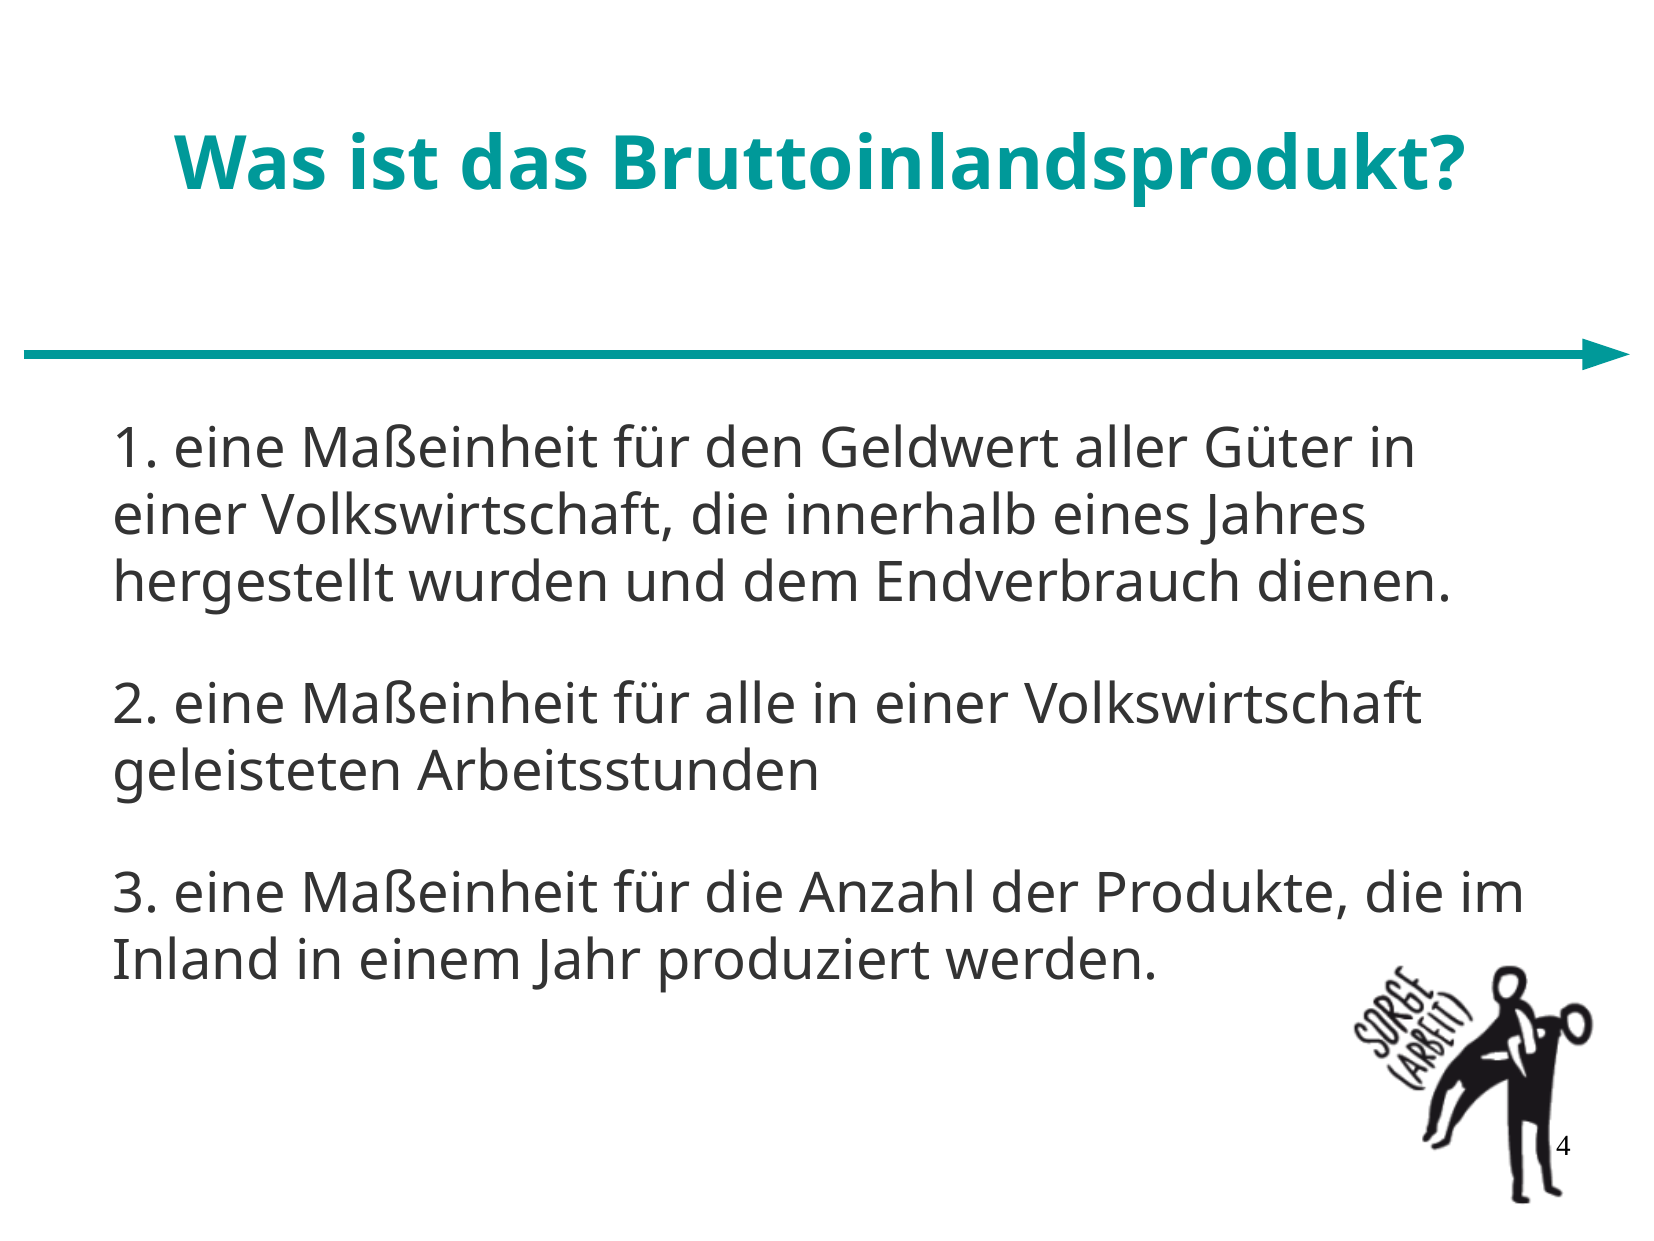

# Was ist das Bruttoinlandsprodukt?
1. eine Maßeinheit für den Geldwert aller Güter in einer Volkswirtschaft, die innerhalb eines Jahres hergestellt wurden und dem Endverbrauch dienen.
2. eine Maßeinheit für alle in einer Volkswirtschaft geleisteten Arbeitsstunden
3. eine Maßeinheit für die Anzahl der Produkte, die im Inland in einem Jahr produziert werden.
4